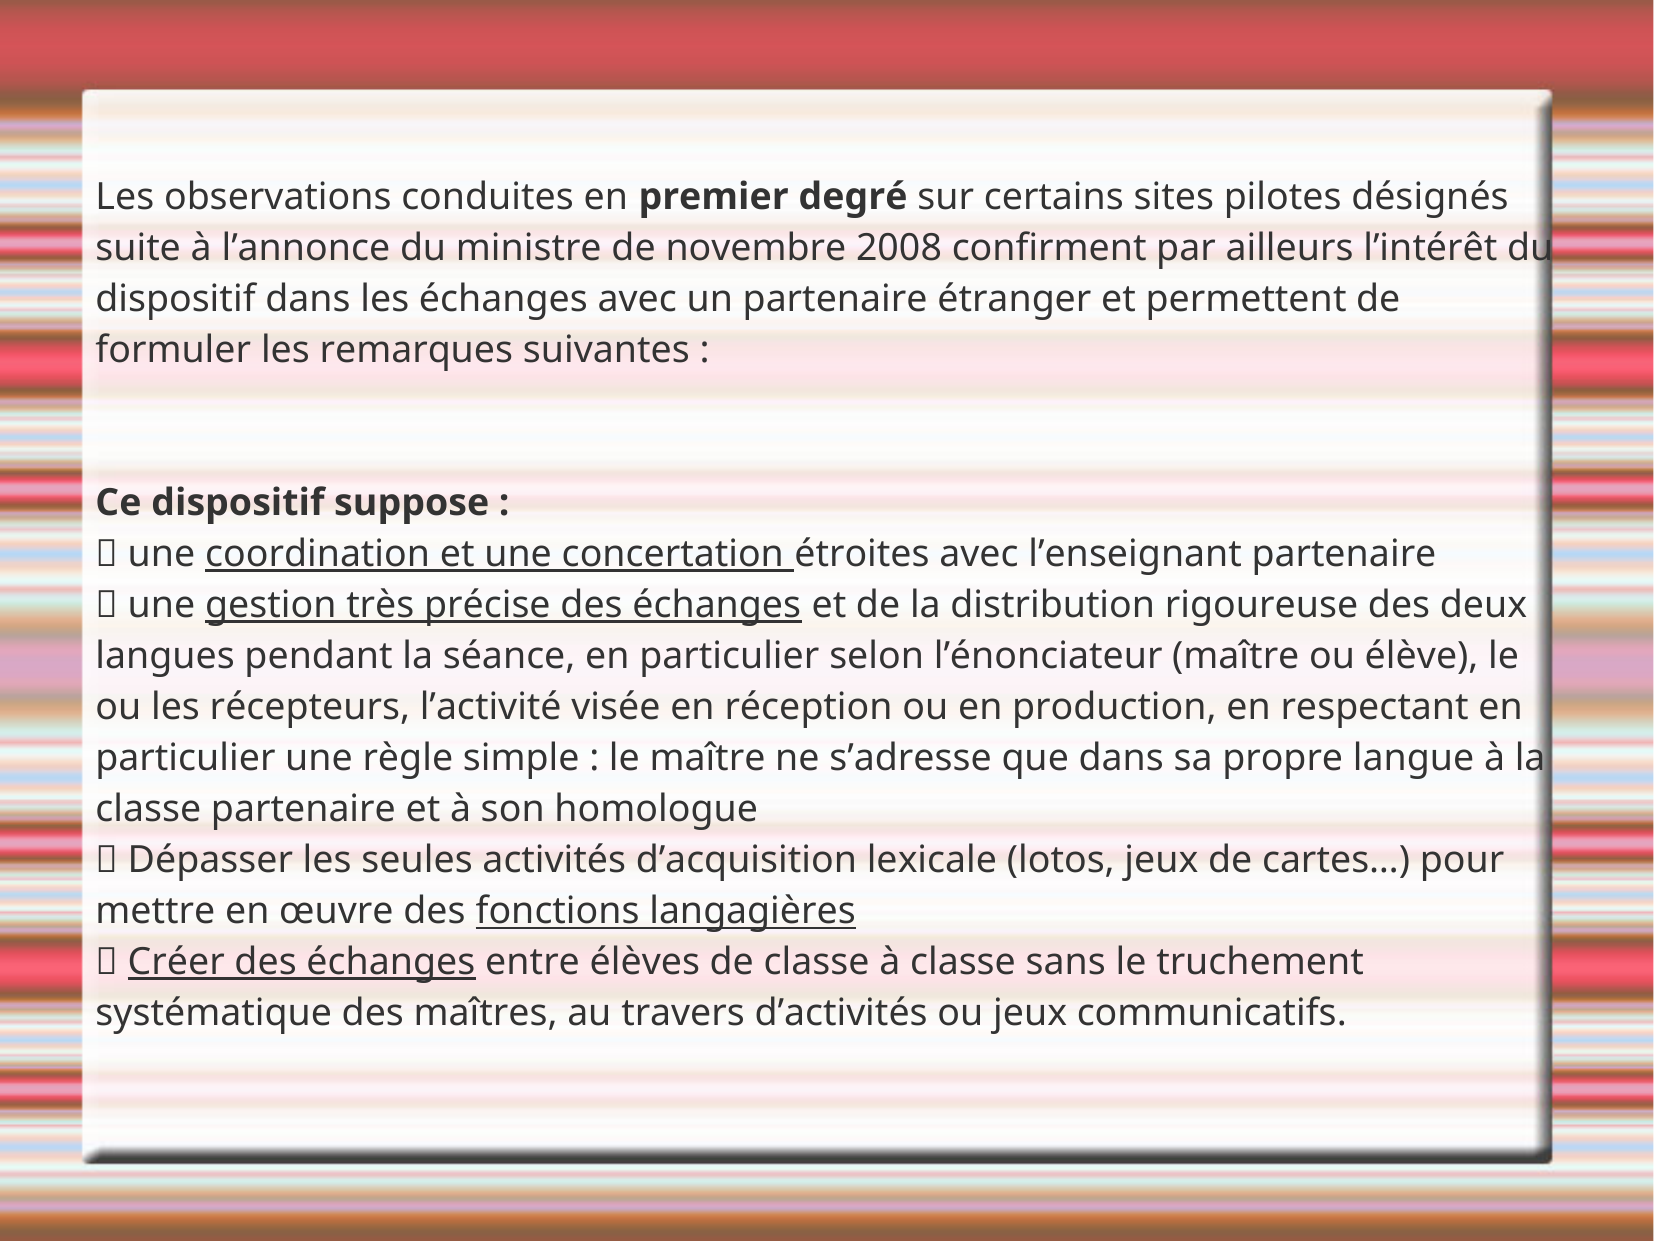

# Les observations conduites en premier degré sur certains sites pilotes désignés suite à l’annonce du ministre de novembre 2008 confirment par ailleurs l’intérêt du dispositif dans les échanges avec un partenaire étranger et permettent de formuler les remarques suivantes :
Ce dispositif suppose :
􀂾 une coordination et une concertation étroites avec l’enseignant partenaire
􀂾 une gestion très précise des échanges et de la distribution rigoureuse des deux
langues pendant la séance, en particulier selon l’énonciateur (maître ou élève), le ou les récepteurs, l’activité visée en réception ou en production, en respectant en
particulier une règle simple : le maître ne s’adresse que dans sa propre langue à la
classe partenaire et à son homologue
􀂾 Dépasser les seules activités d’acquisition lexicale (lotos, jeux de cartes…) pour
mettre en œuvre des fonctions langagières
􀂾 Créer des échanges entre élèves de classe à classe sans le truchement
systématique des maîtres, au travers d’activités ou jeux communicatifs.